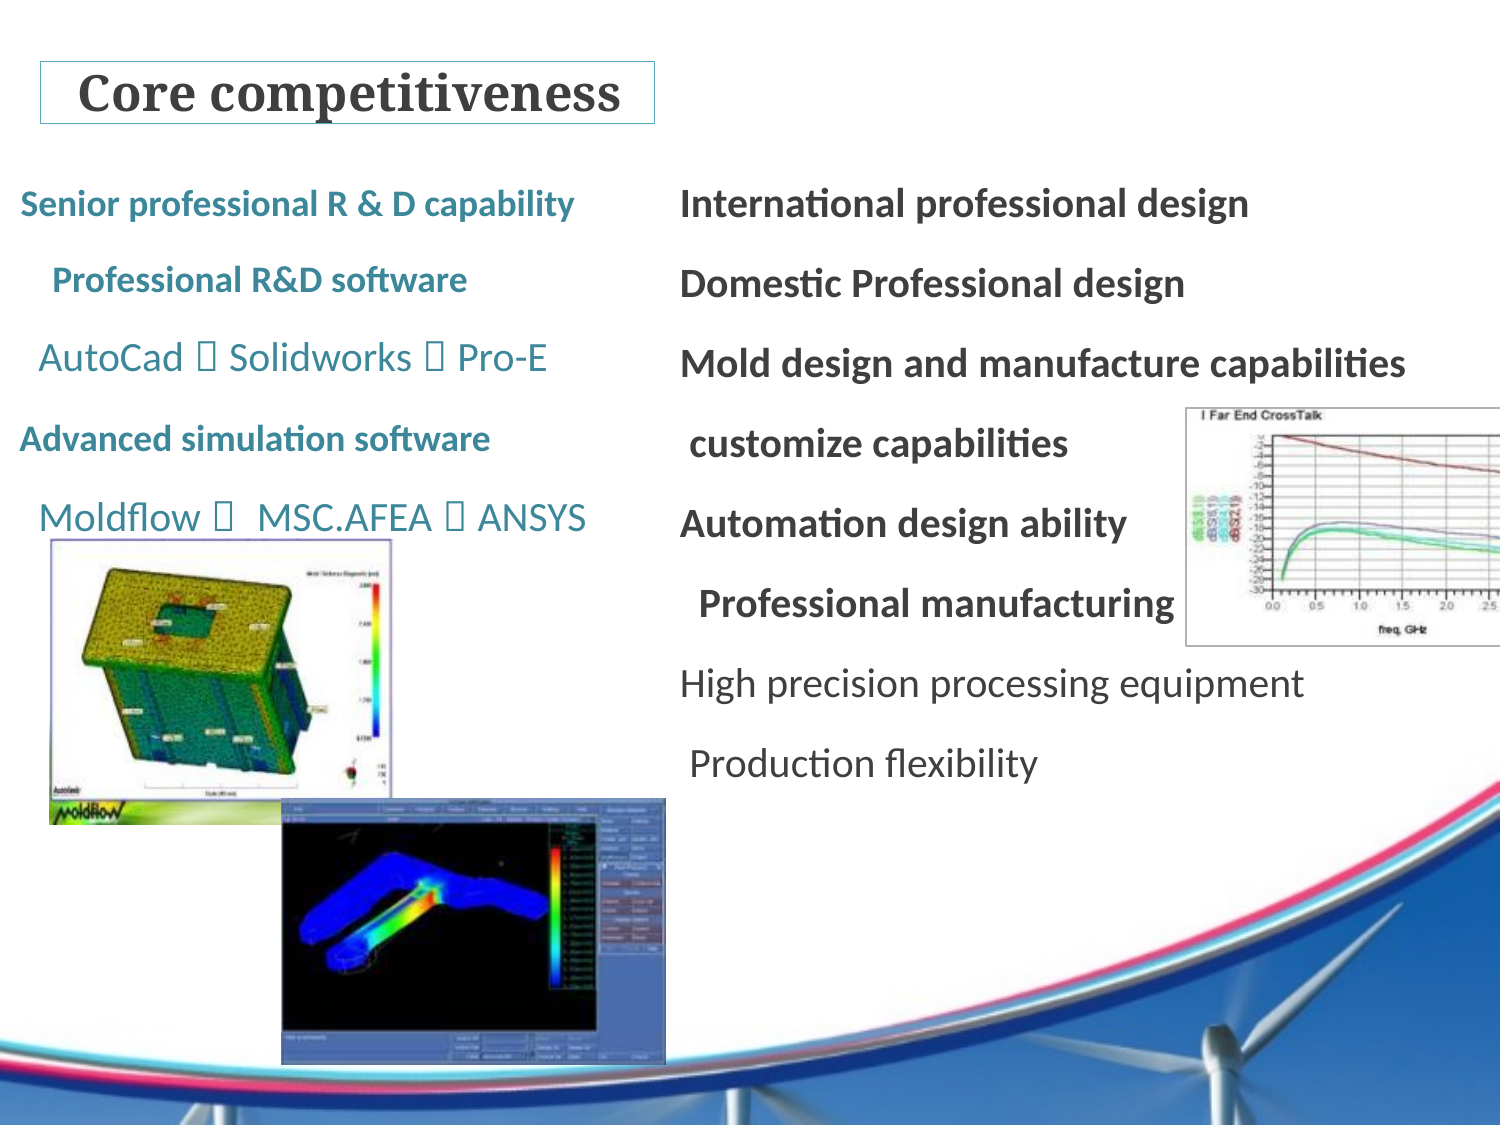

Core competitiveness
# Senior professional R & D capability
 Professional R&D software
 AutoCad，Solidworks，Pro-E
 Advanced simulation software
 Moldflow， MSC.AFEA，ANSYS
International professional design
Domestic Professional design
Mold design and manufacture capabilities
 customize capabilities
Automation design ability
 Professional manufacturing
High precision processing equipment
 Production flexibility